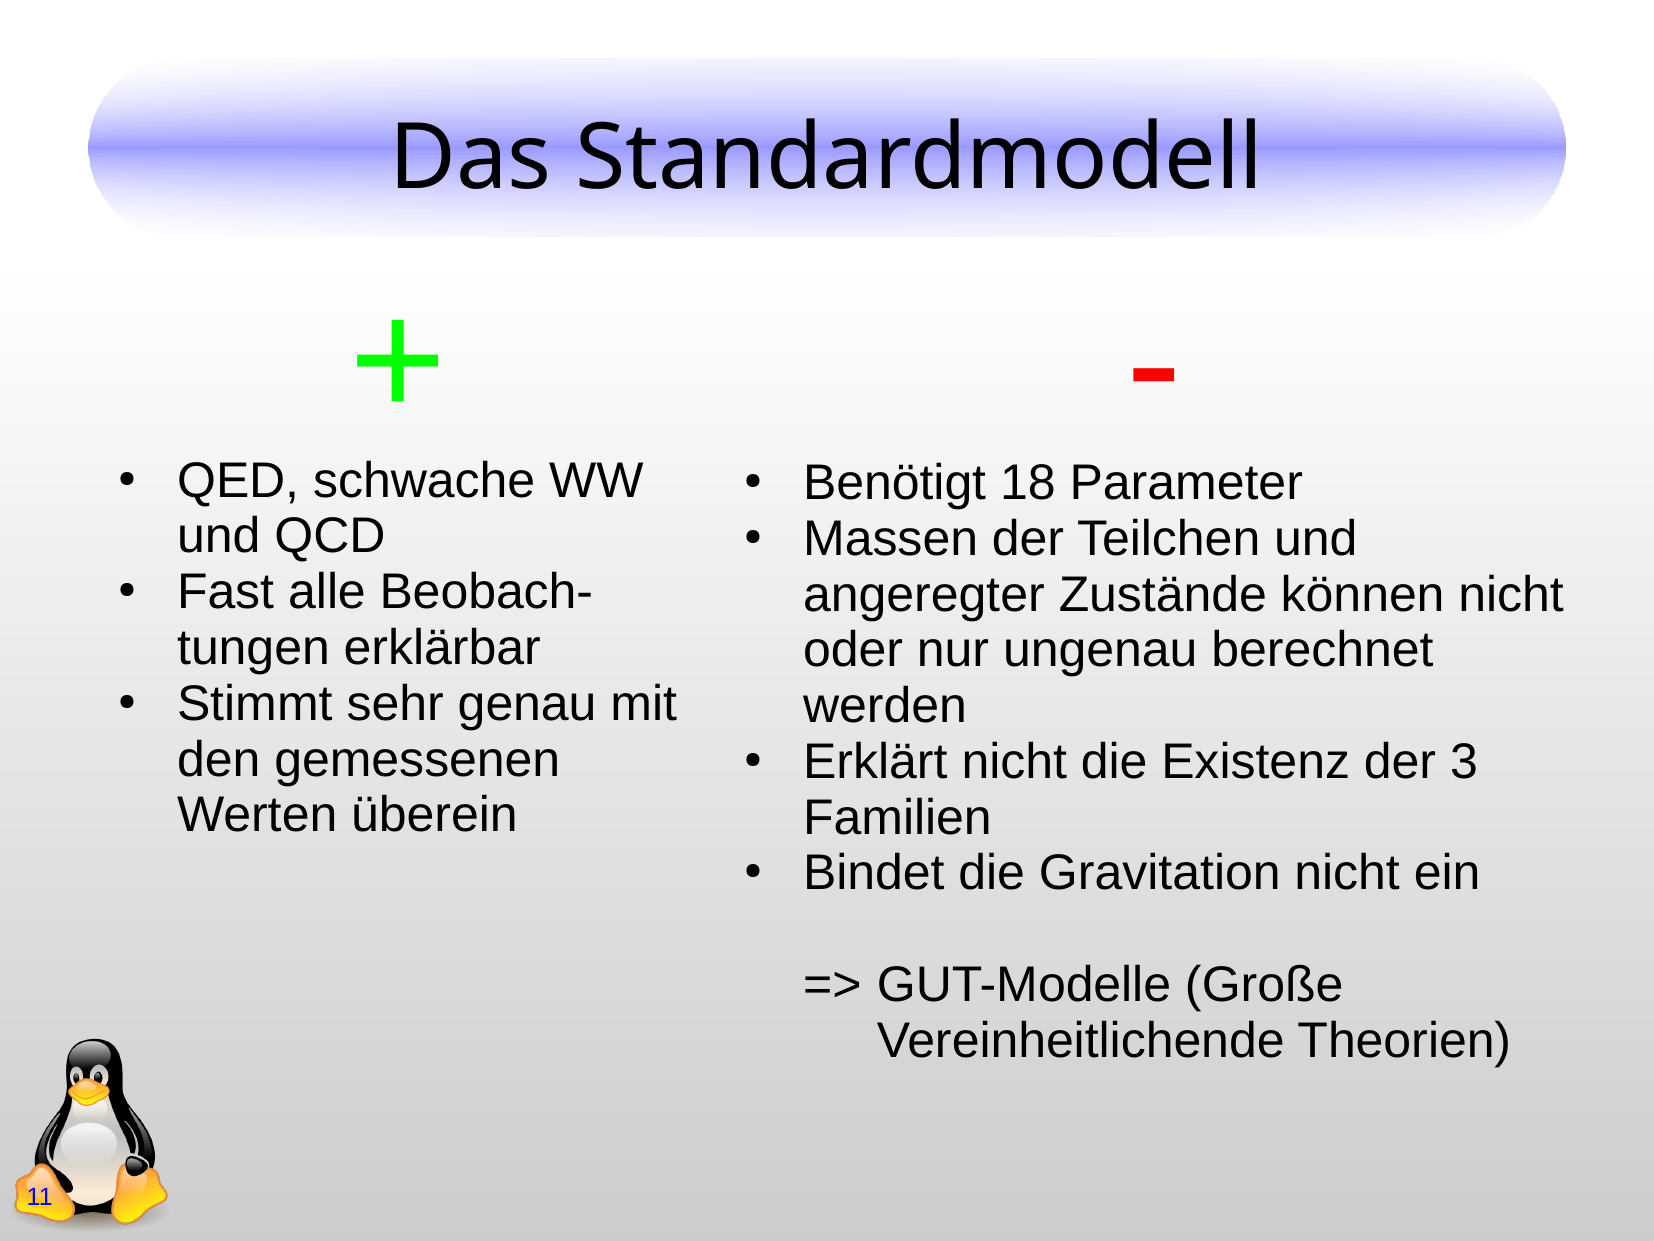

# Das Standardmodell
+
QED, schwache WW und QCD
Fast alle Beobach-tungen erklärbar
Stimmt sehr genau mit den gemessenen Werten überein
-
Benötigt 18 Parameter
Massen der Teilchen und angeregter Zustände können nicht oder nur ungenau berechnet werden
Erklärt nicht die Existenz der 3 Familien
Bindet die Gravitation nicht ein
=>	GUT-Modelle (Große 				Vereinheitlichende Theorien)